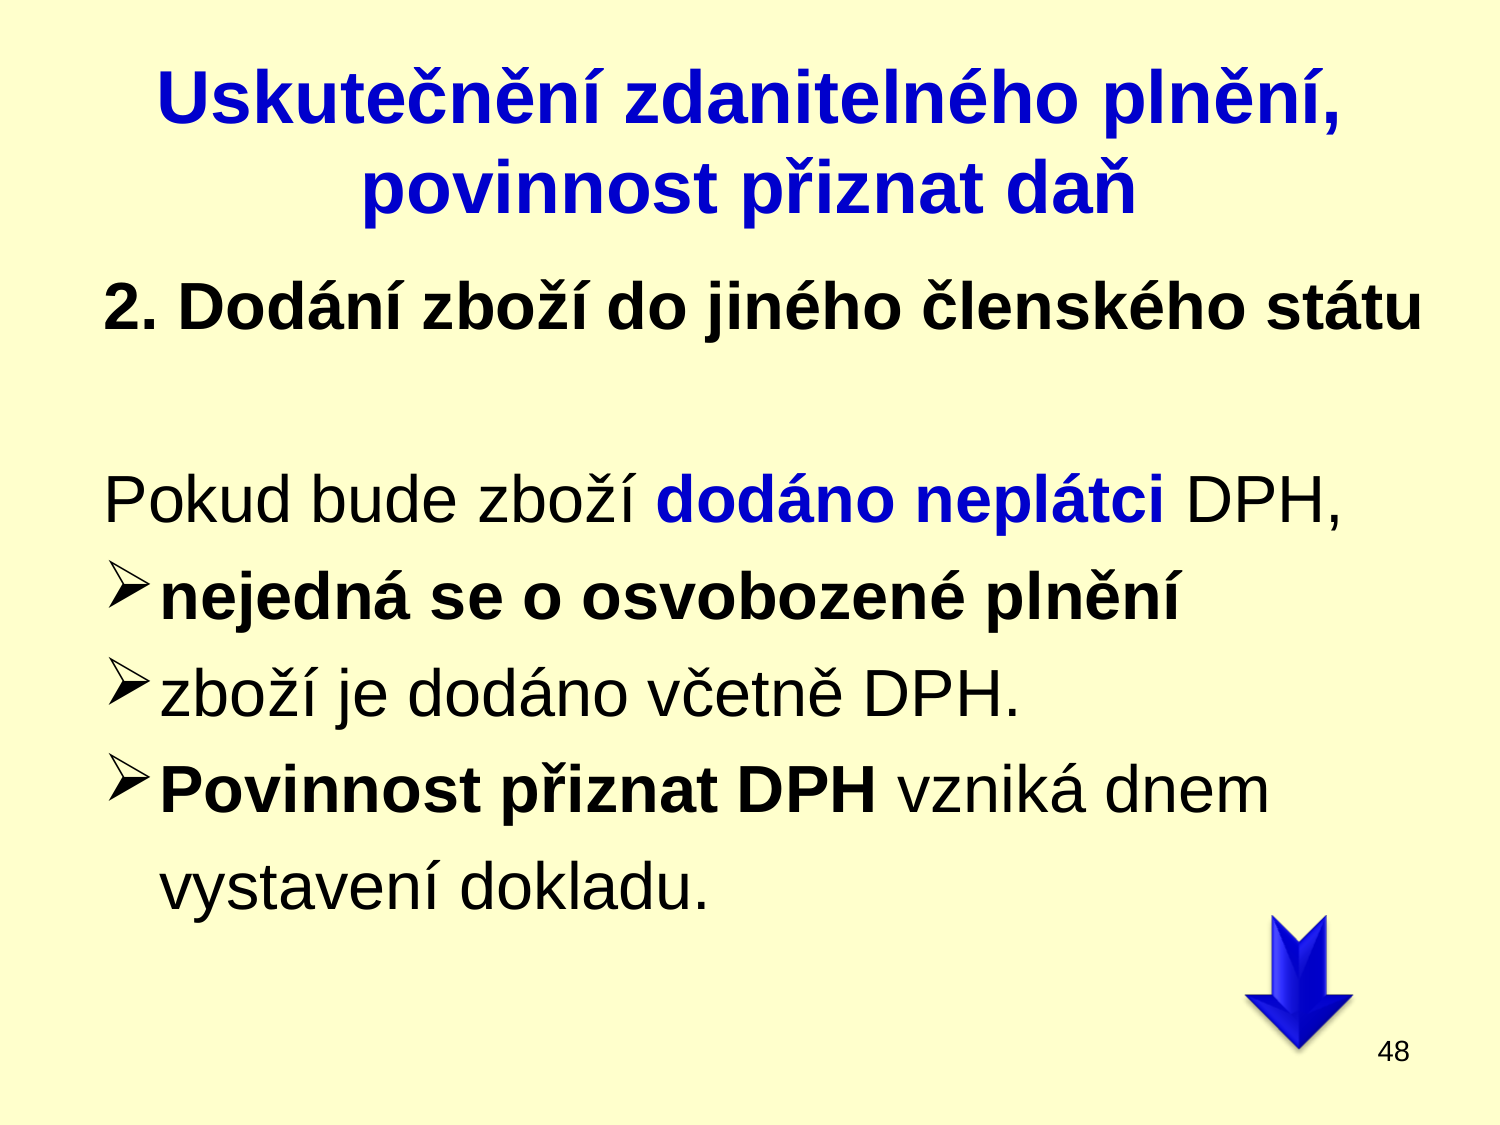

# Uskutečnění zdanitelného plnění, povinnost přiznat daň
2. Dodání zboží do jiného členského státu
Pokud bude zboží dodáno neplátci DPH,
nejedná se o osvobozené plnění
zboží je dodáno včetně DPH.
Povinnost přiznat DPH vzniká dnem
	vystavení dokladu.